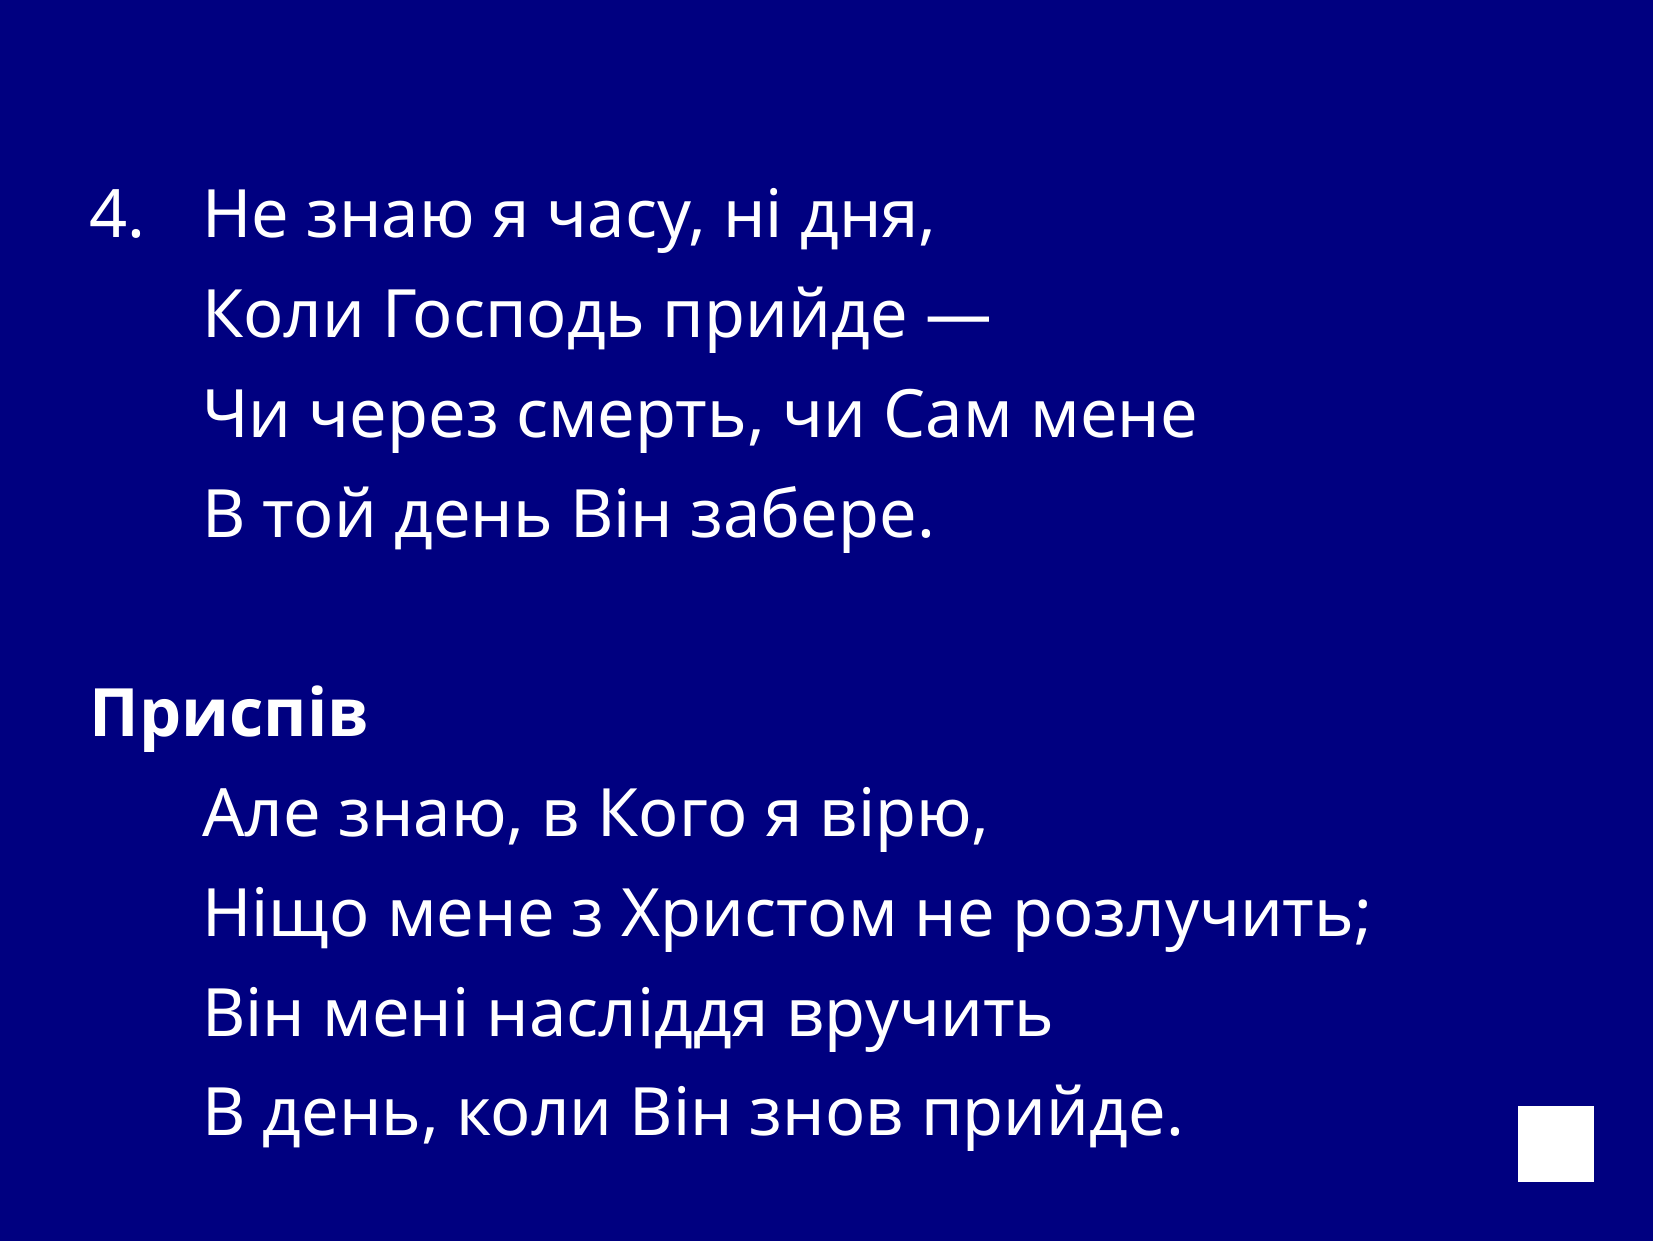

4.	Не знаю я часу, ні дня,
	Коли Господь прийде ―
	Чи через смерть, чи Сам мене
	В той день Він забере.
Приспів
	Але знаю, в Кого я вірю,
	Ніщо мене з Христом не розлучить;
	Він мені насліддя вручить
	В день, коли Він знов прийде.